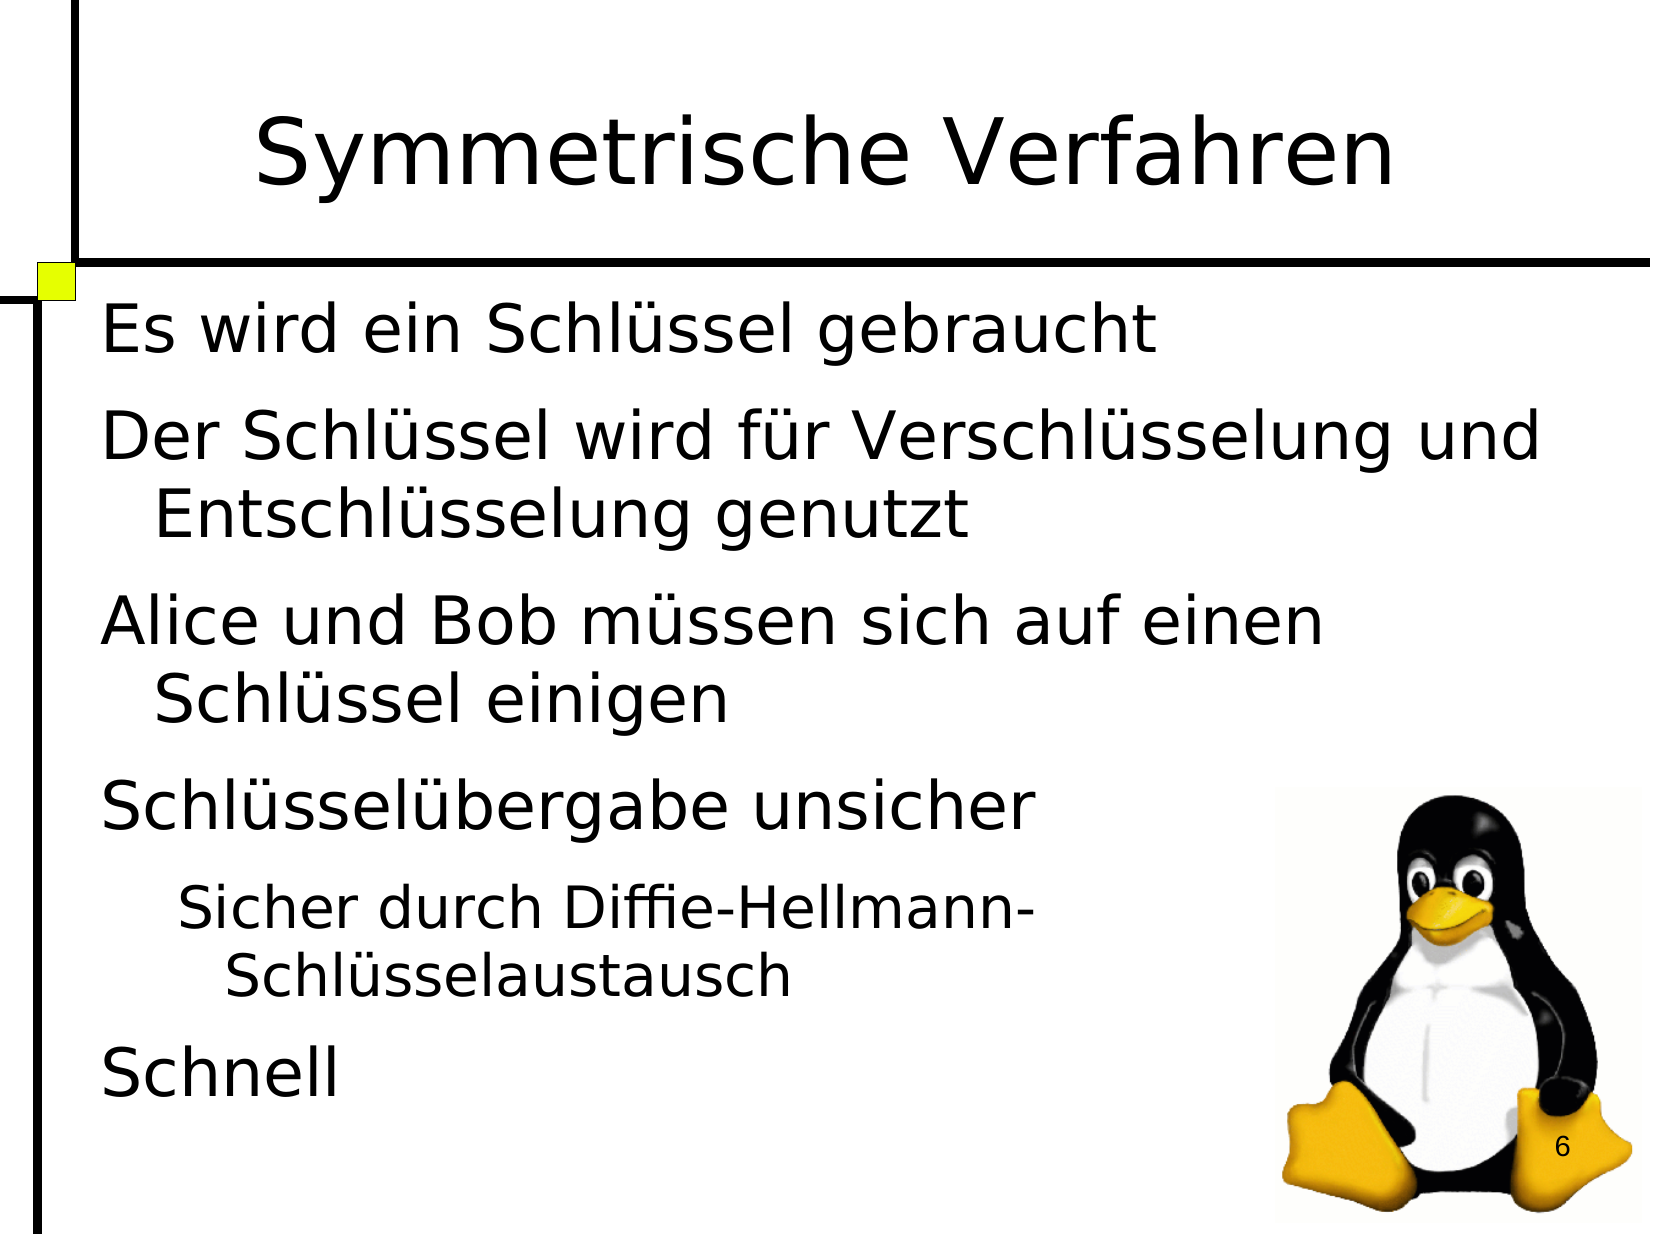

# Symmetrische Verfahren
Es wird ein Schlüssel gebraucht
Der Schlüssel wird für Verschlüsselung und Entschlüsselung genutzt
Alice und Bob müssen sich auf einen Schlüssel einigen
Schlüsselübergabe unsicher
Sicher durch Diffie-Hellmann-Schlüsselaustausch
Schnell
6